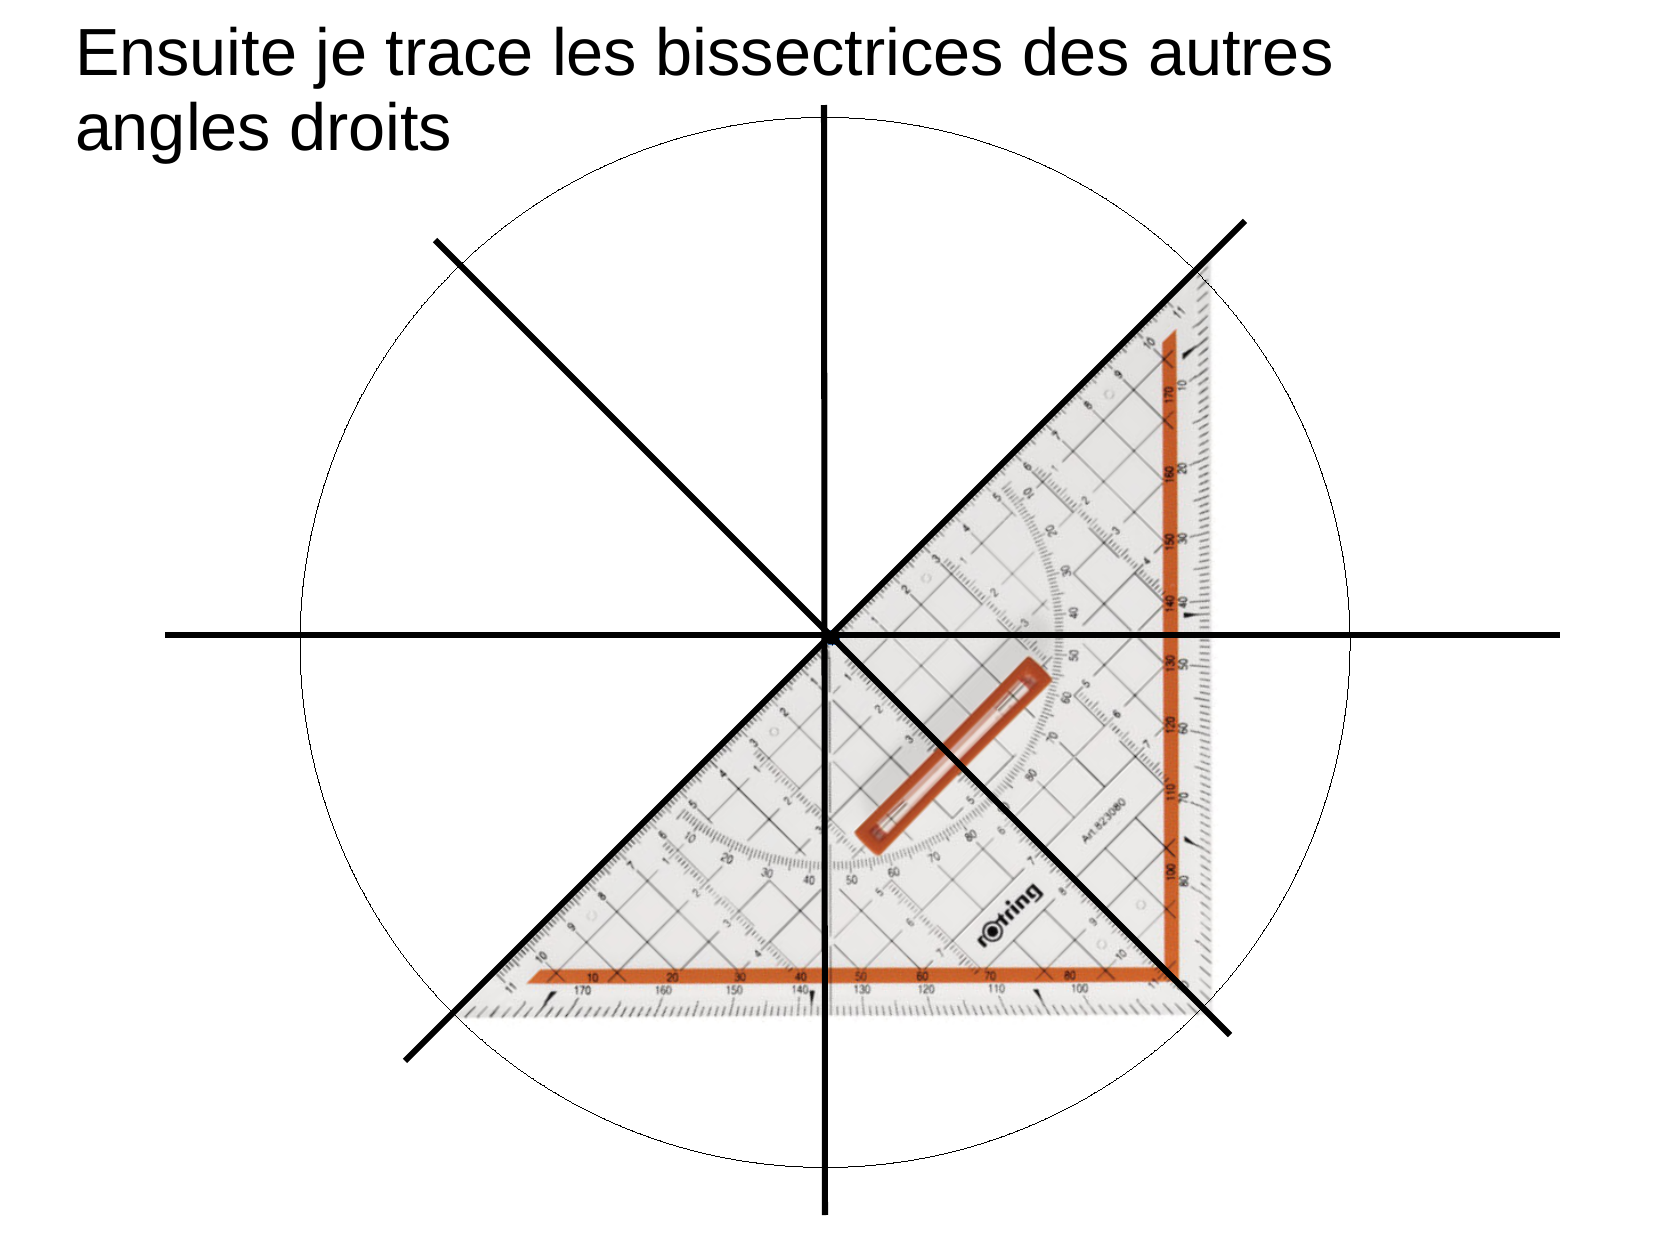

# Ensuite je trace les bissectrices des autres angles droits